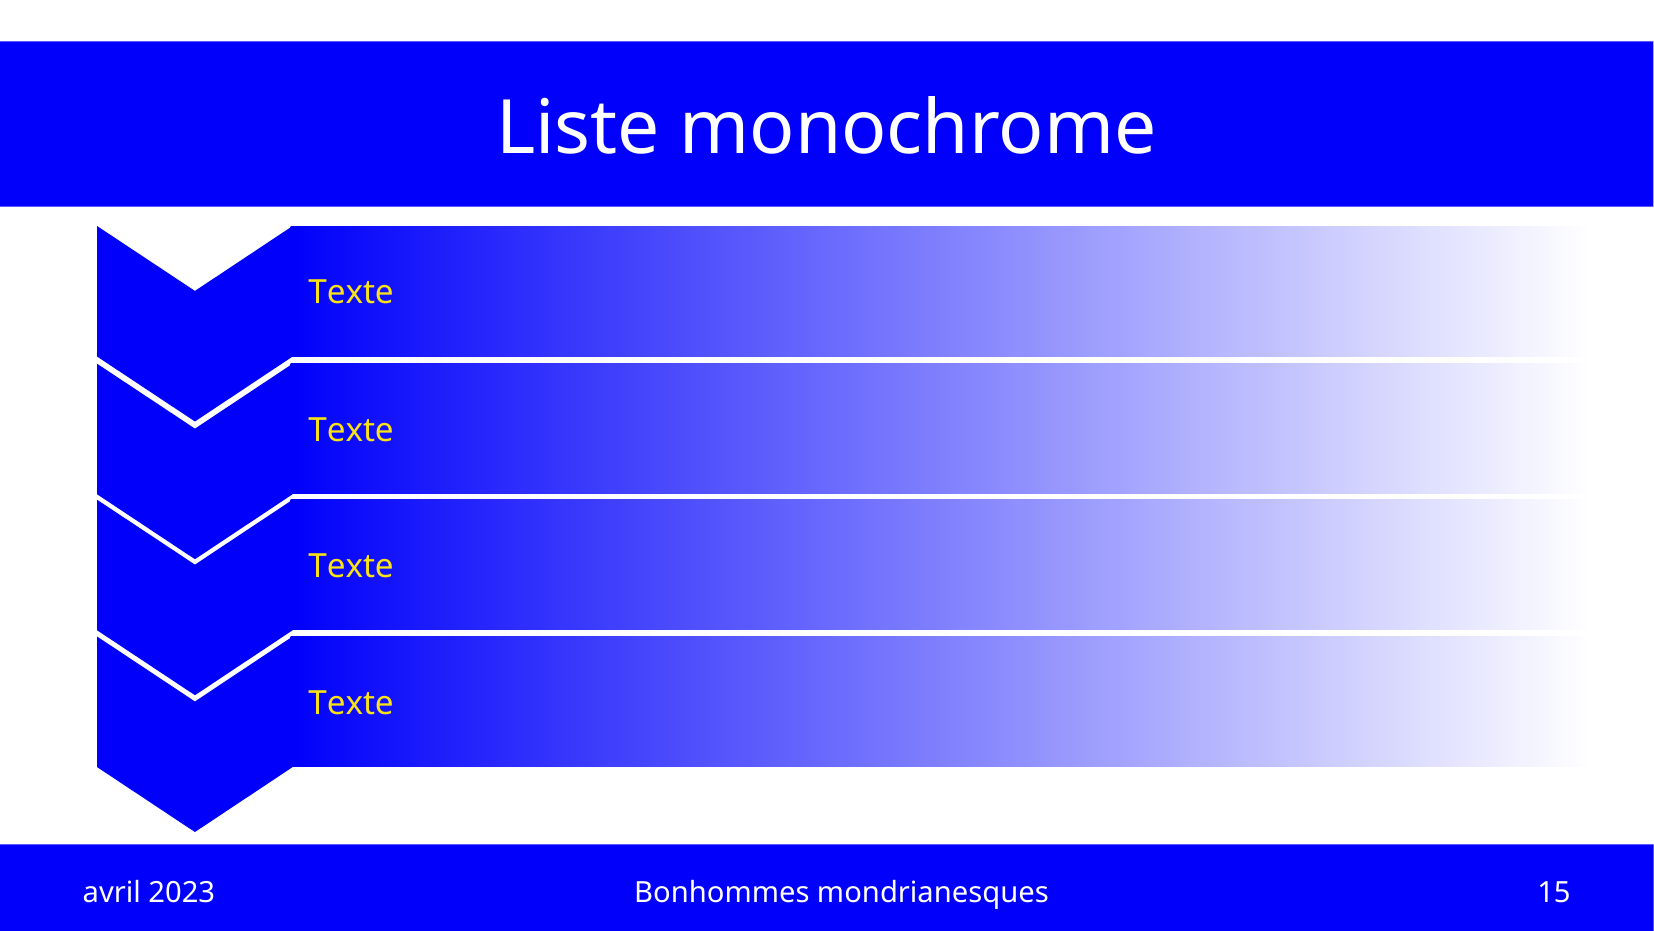

# Liste monochrome
Texte
Texte
Texte
Texte
avril 2023
Bonhommes mondrianesques
15